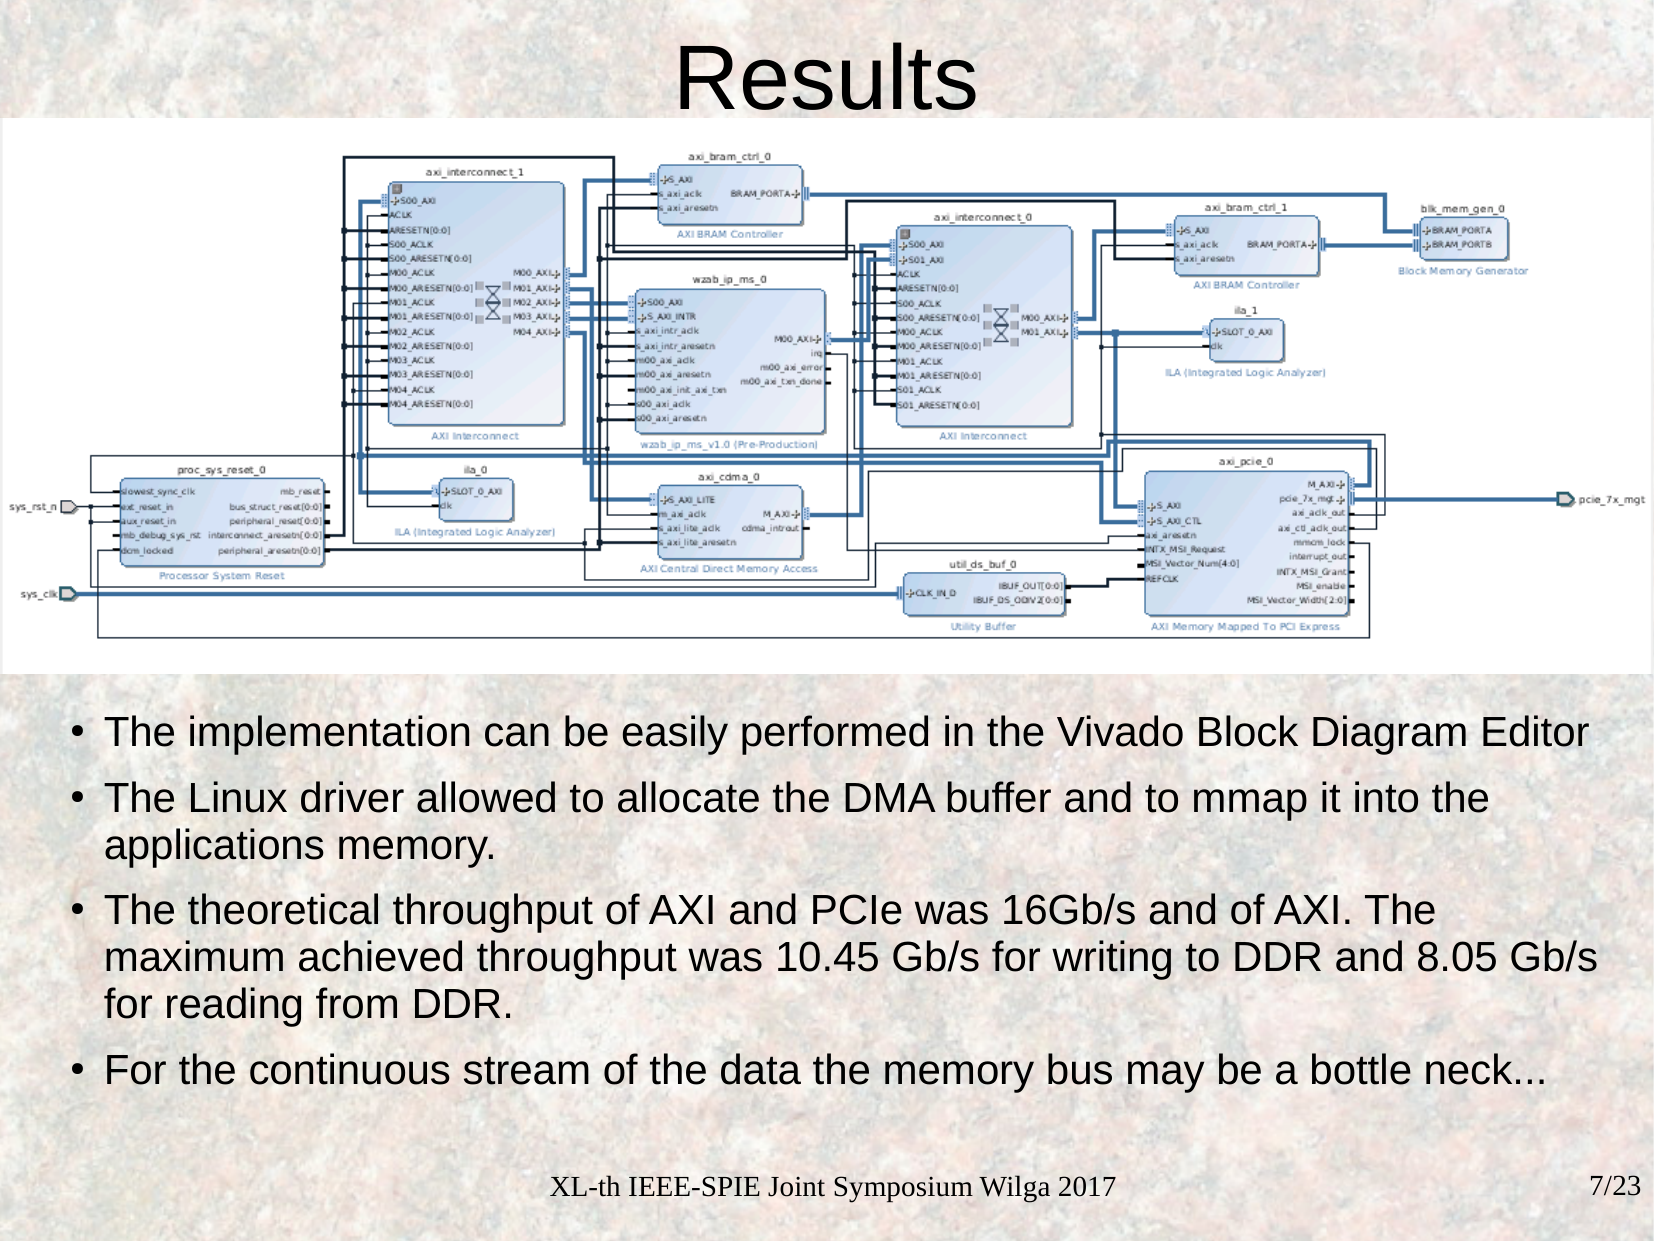

# Results
The implementation can be easily performed in the Vivado Block Diagram Editor
The Linux driver allowed to allocate the DMA buffer and to mmap it into the applications memory.
The theoretical throughput of AXI and PCIe was 16Gb/s and of AXI. The maximum achieved throughput was 10.45 Gb/s for writing to DDR and 8.05 Gb/s for reading from DDR.
For the continuous stream of the data the memory bus may be a bottle neck...
7
CBM Collaboration Meeting 03.2017